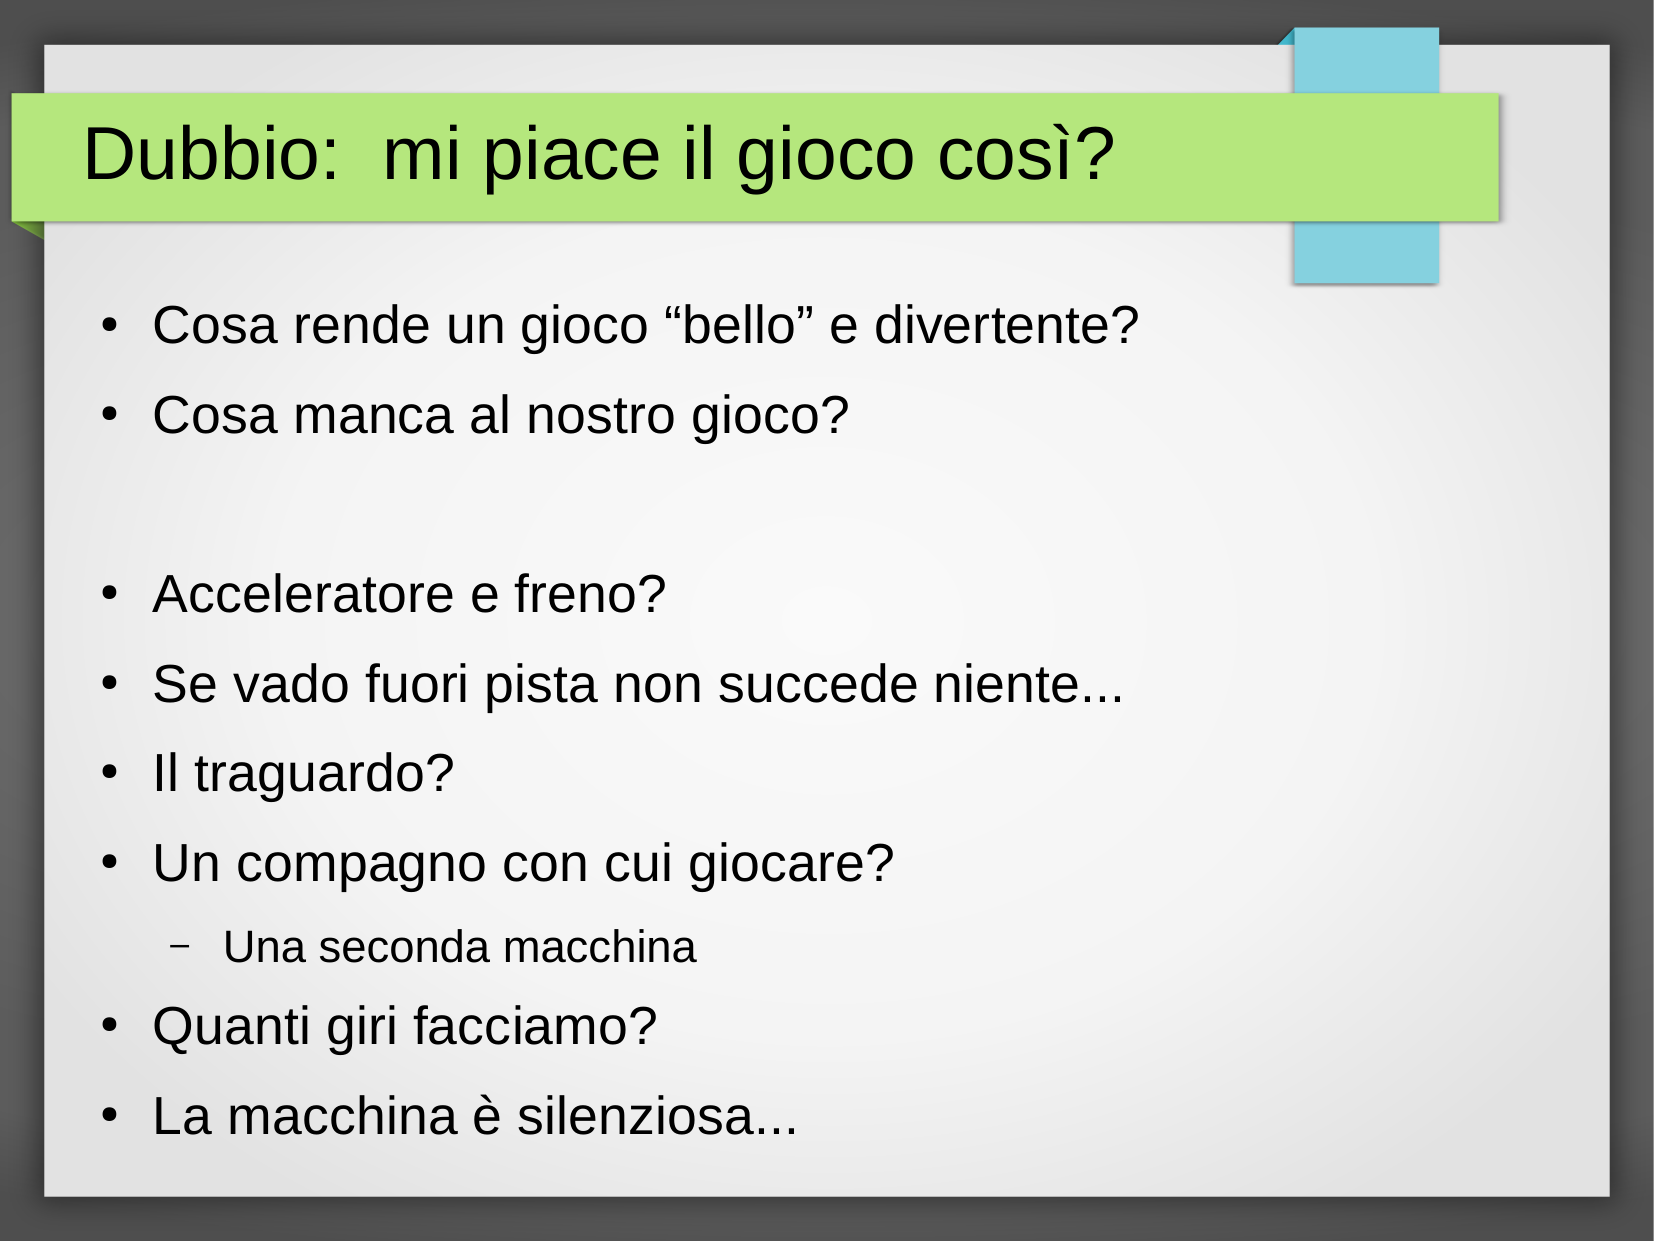

# Dubbio: mi piace il gioco così?
Cosa rende un gioco “bello” e divertente?
Cosa manca al nostro gioco?
Acceleratore e freno?
Se vado fuori pista non succede niente...
Il traguardo?
Un compagno con cui giocare?
Una seconda macchina
Quanti giri facciamo?
La macchina è silenziosa...